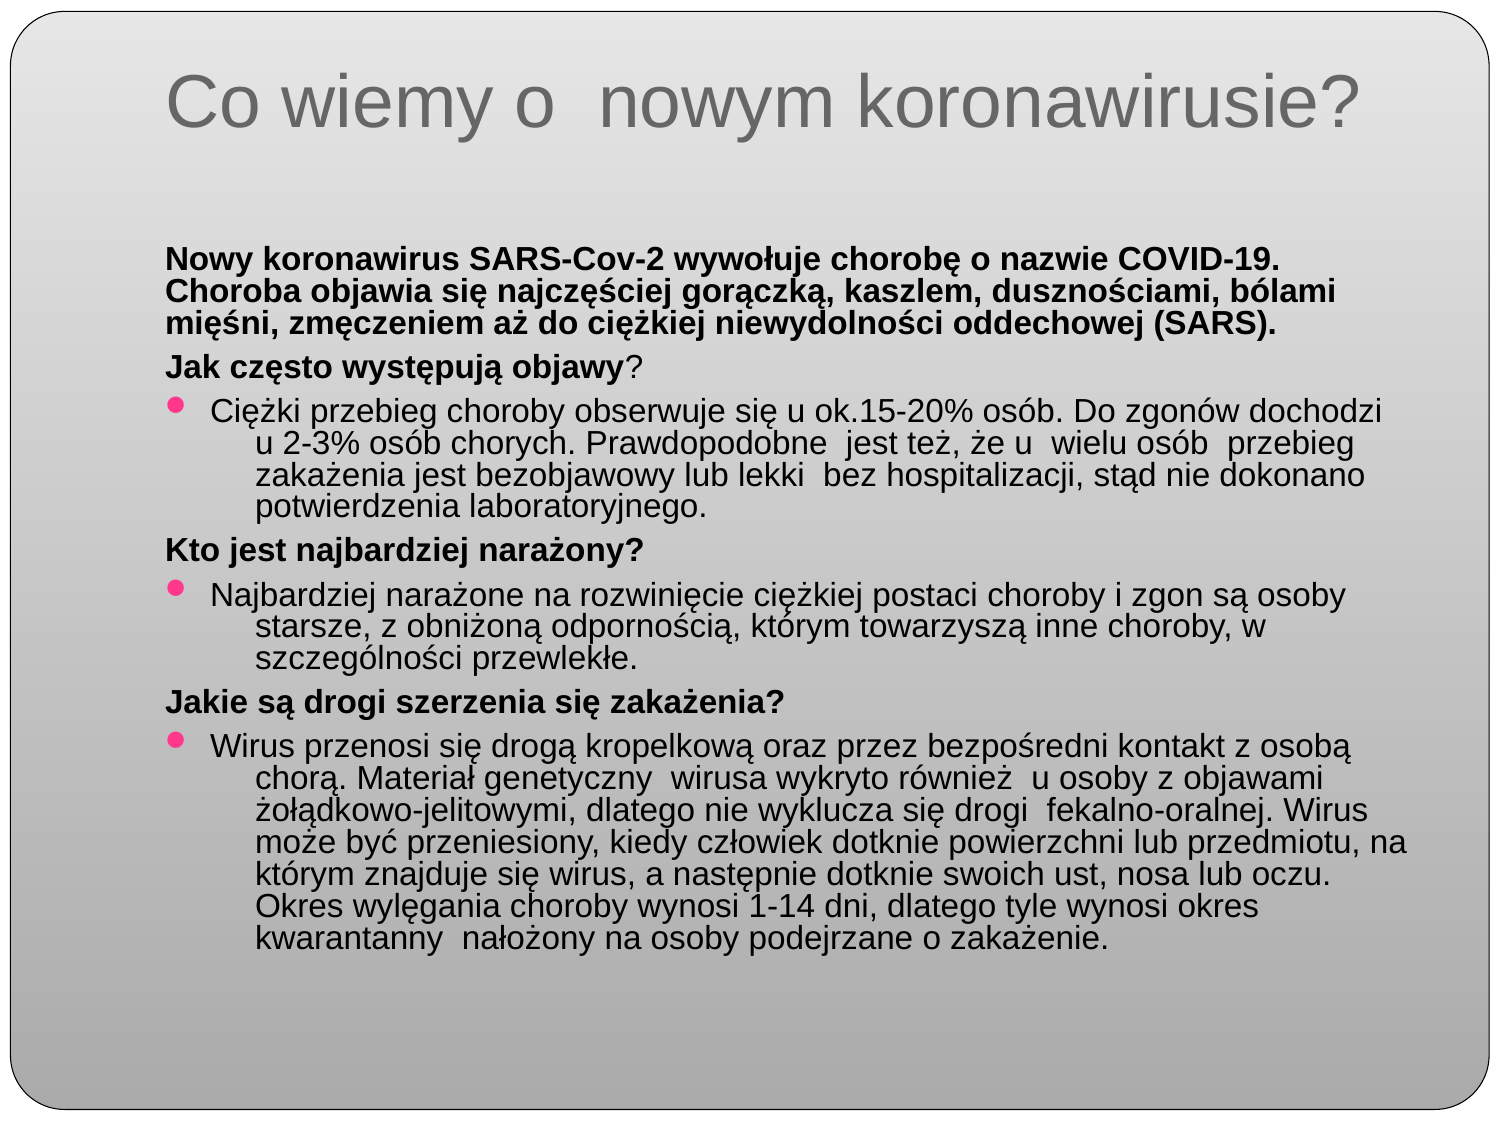

# Co wiemy o nowym koronawirusie?
Nowy koronawirus SARS-Cov-2 wywołuje chorobę o nazwie COVID-19. Choroba objawia się najczęściej gorączką, kaszlem, dusznościami, bólami mięśni, zmęczeniem aż do ciężkiej niewydolności oddechowej (SARS).
Jak często występują objawy?
Ciężki przebieg choroby obserwuje się u ok.15-20% osób. Do zgonów dochodzi u 2-3% osób chorych. Prawdopodobne jest też, że u wielu osób przebieg zakażenia jest bezobjawowy lub lekki bez hospitalizacji, stąd nie dokonano potwierdzenia laboratoryjnego.
Kto jest najbardziej narażony?
Najbardziej narażone na rozwinięcie ciężkiej postaci choroby i zgon są osoby starsze, z obniżoną odpornością, którym towarzyszą inne choroby, w szczególności przewlekłe.
Jakie są drogi szerzenia się zakażenia?
Wirus przenosi się drogą kropelkową oraz przez bezpośredni kontakt z osobą chorą. Materiał genetyczny wirusa wykryto również u osoby z objawami żołądkowo-jelitowymi, dlatego nie wyklucza się drogi fekalno-oralnej. Wirus może być przeniesiony, kiedy człowiek dotknie powierzchni lub przedmiotu, na którym znajduje się wirus, a następnie dotknie swoich ust, nosa lub oczu. Okres wylęgania choroby wynosi 1-14 dni, dlatego tyle wynosi okres kwarantanny nałożony na osoby podejrzane o zakażenie.